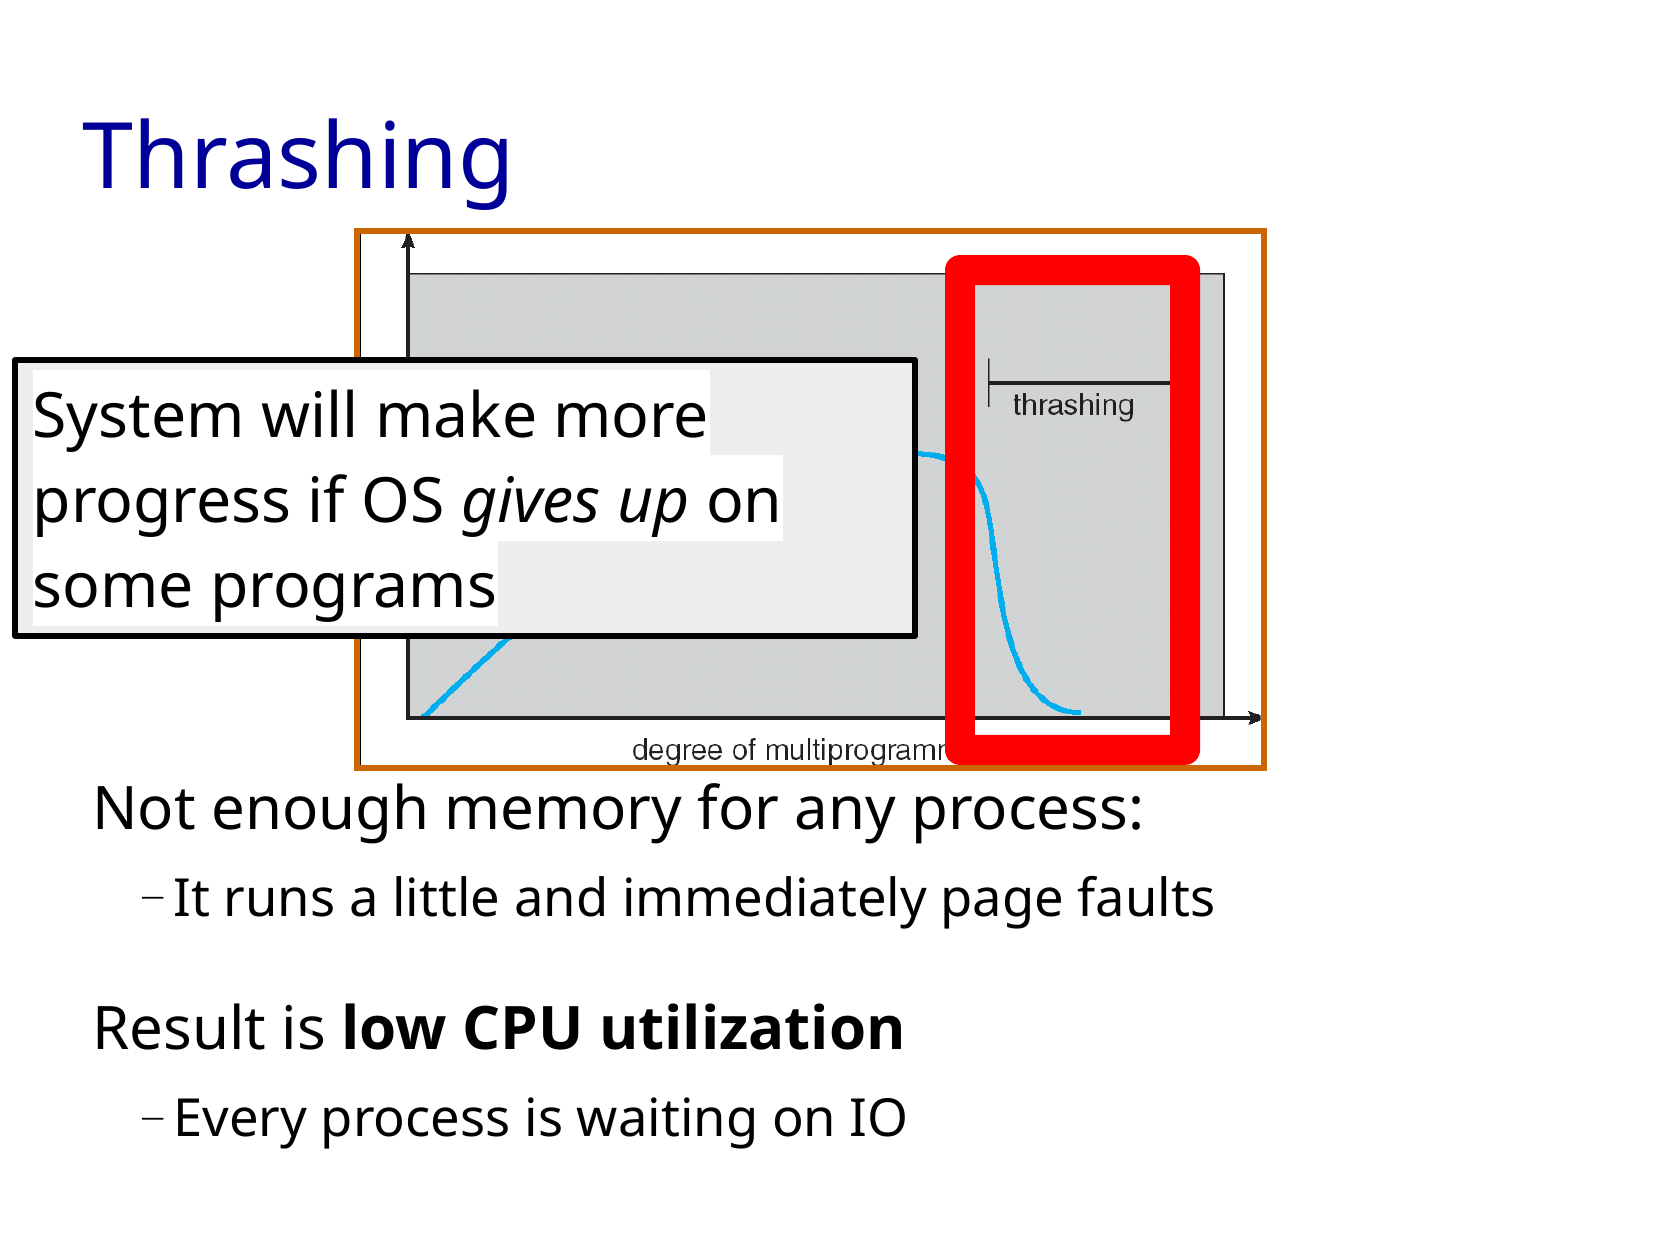

# Thrashing
System will make more progress if OS gives up on some programs
Not enough memory for any process:
It runs a little and immediately page faults
Result is low CPU utilization
Every process is waiting on IO